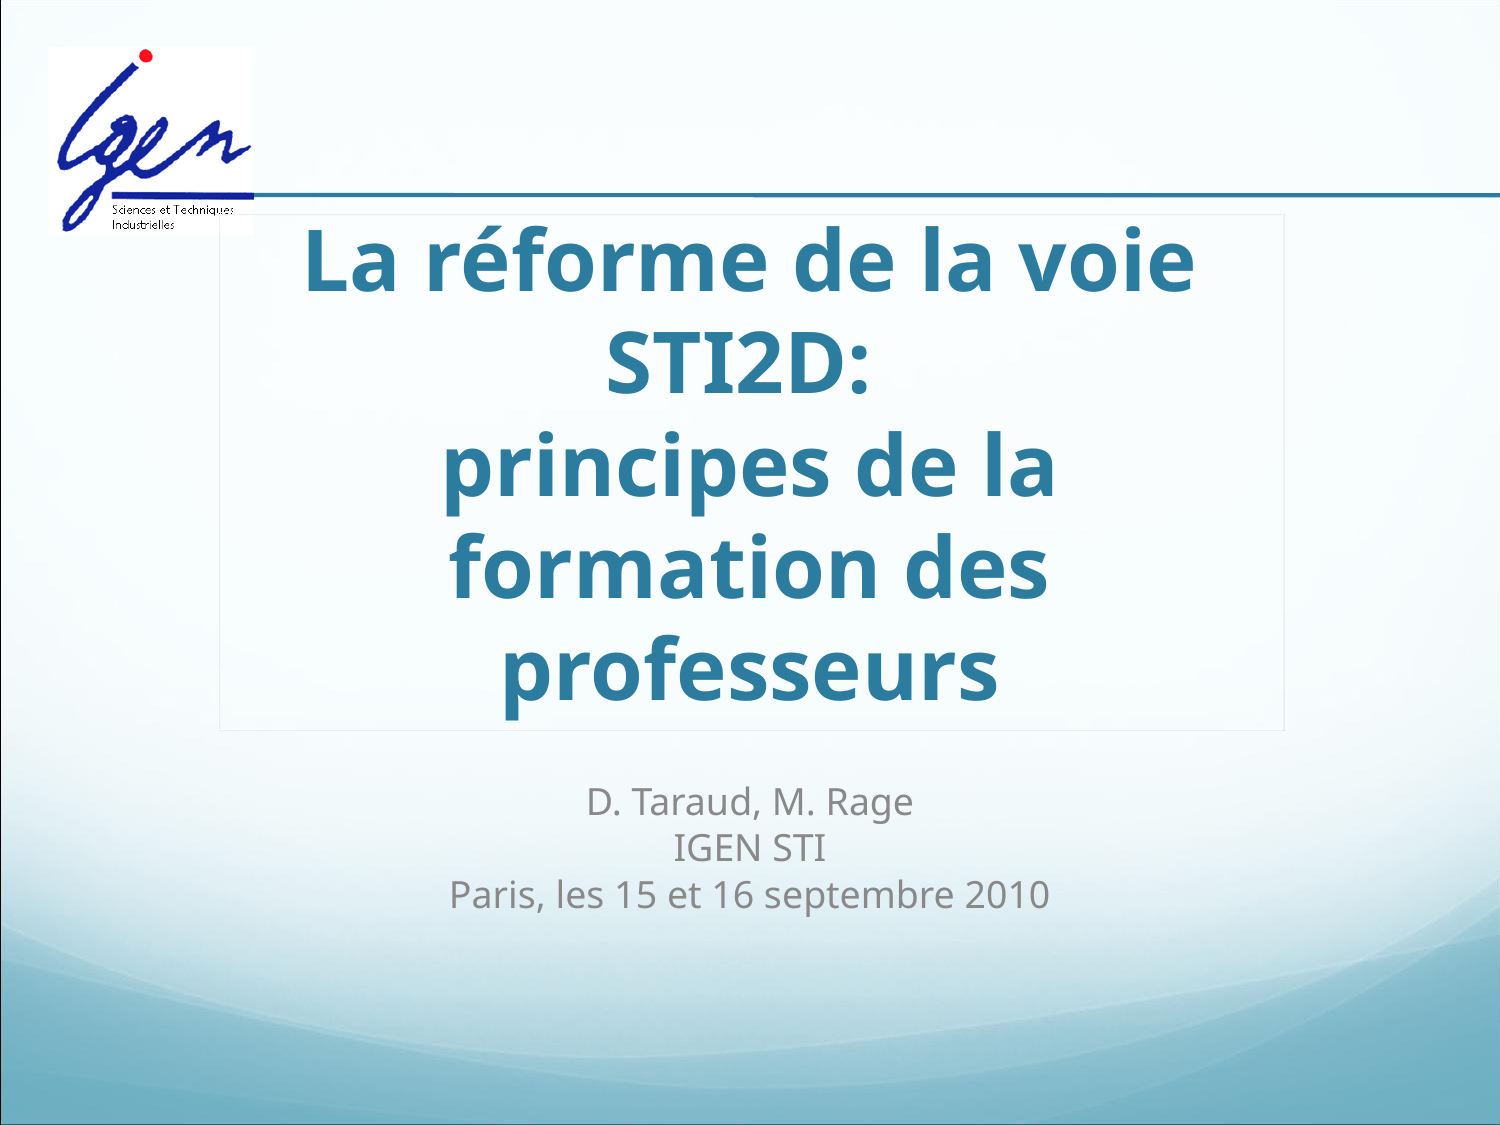

# La réforme de la voie STI2D: principes de la formation des professeurs
D. Taraud, M. Rage
IGEN STI
Paris, les 15 et 16 septembre 2010